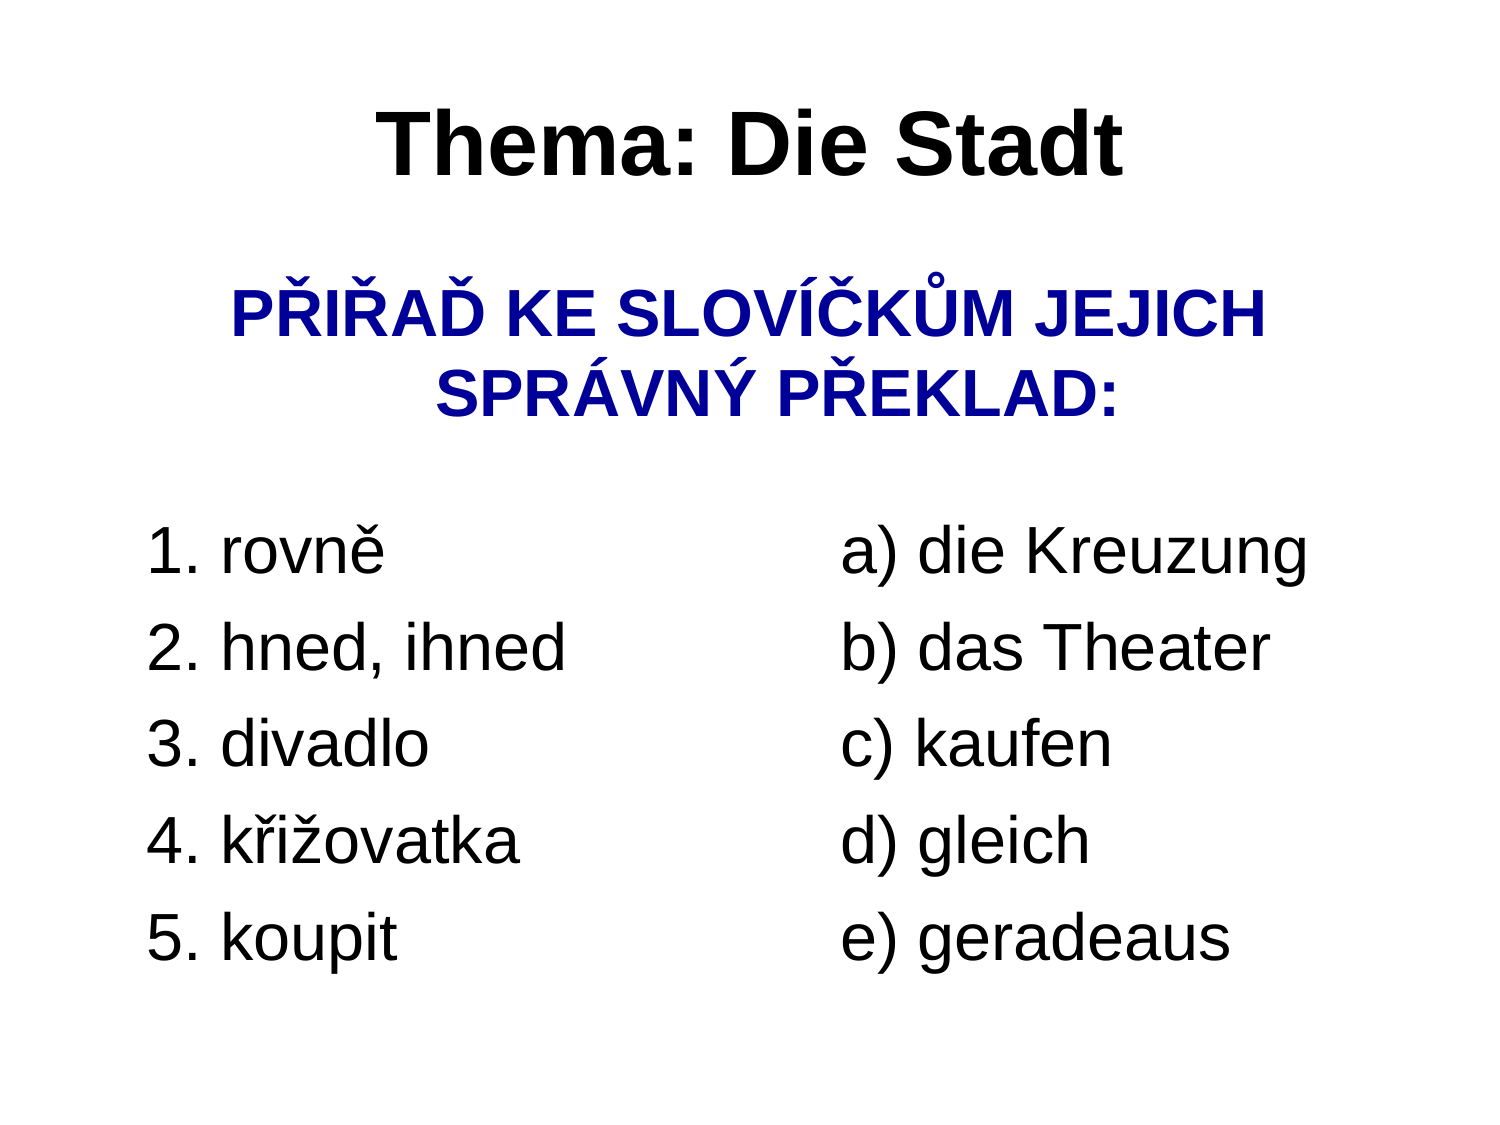

# Thema: Die Stadt
PŘIŘAĎ KE SLOVÍČKŮM JEJICH SPRÁVNÝ PŘEKLAD:
	1. rovně				a) die Kreuzung
	2. hned, ihned		b) das Theater
	3. divadlo			c) kaufen
	4. křižovatka			d) gleich
	5. koupit			e) geradeaus